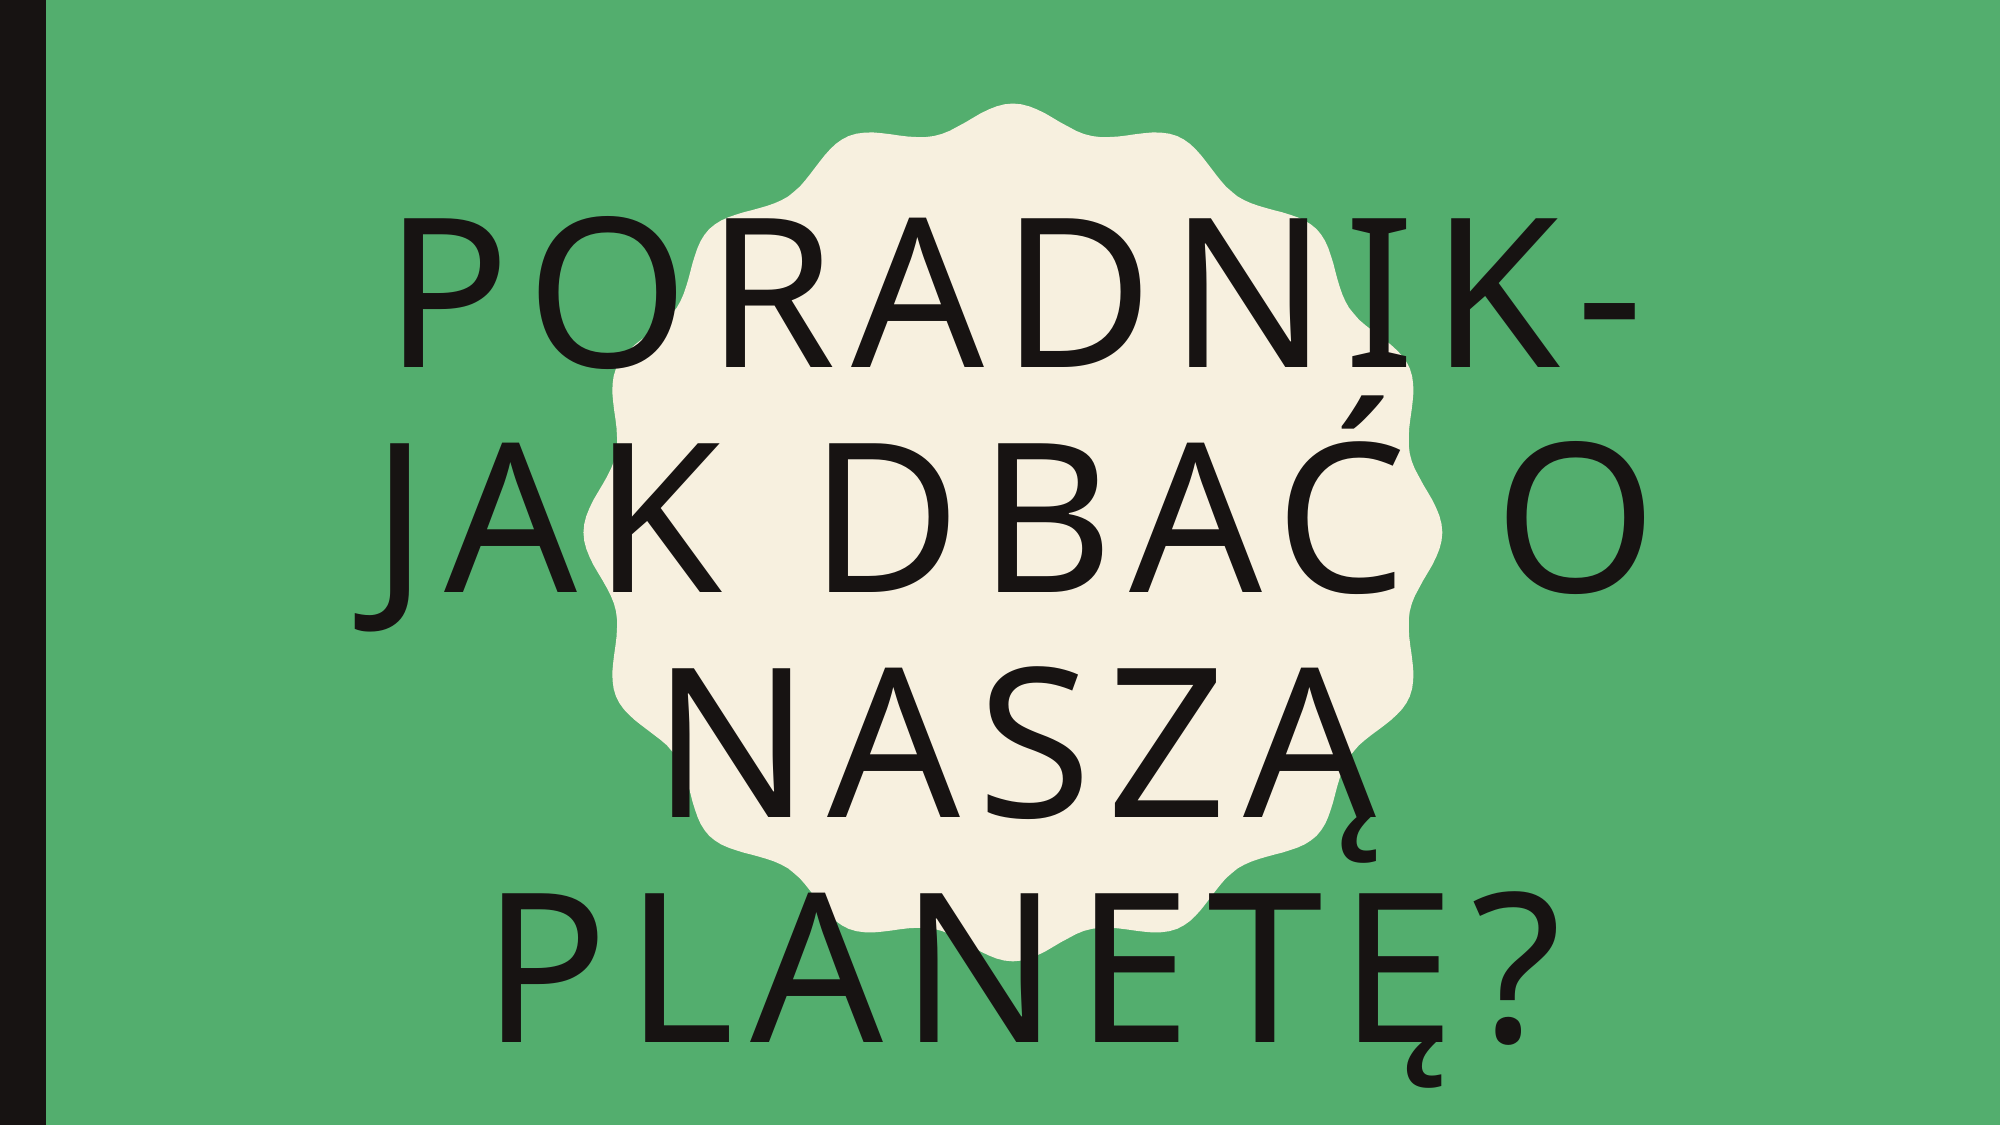

# Poradnik- jak dbać o naszą planetę?